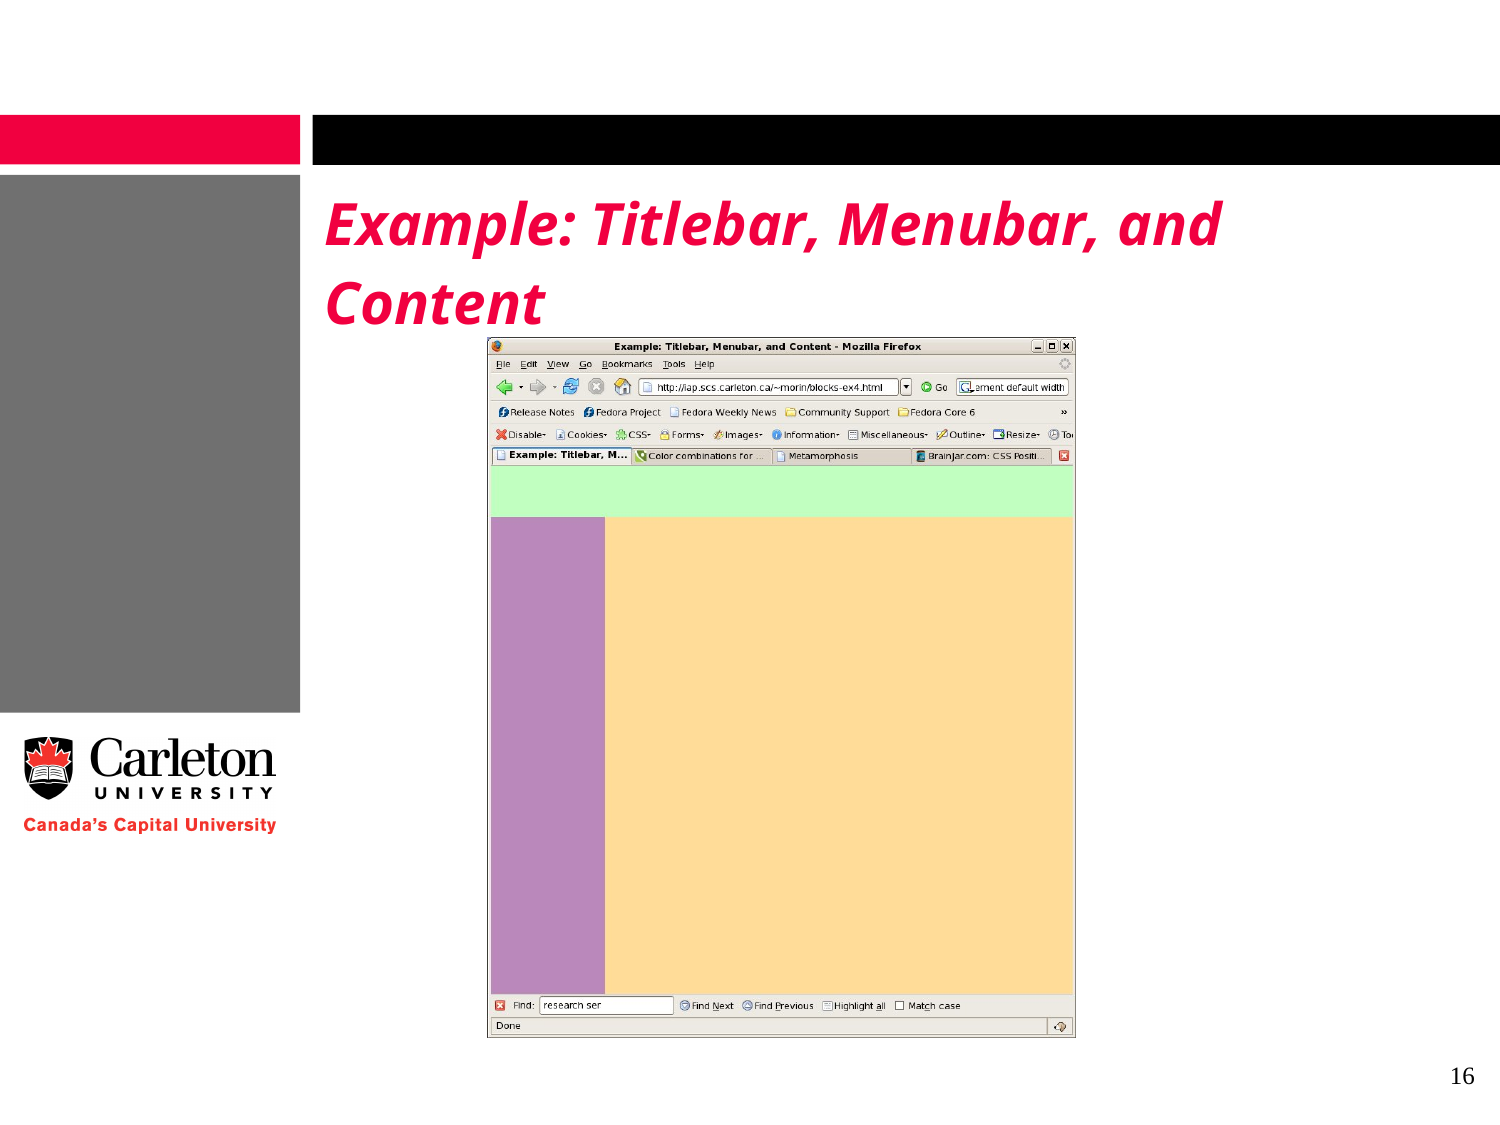

# Example: Titlebar, Menubar, and Content
16